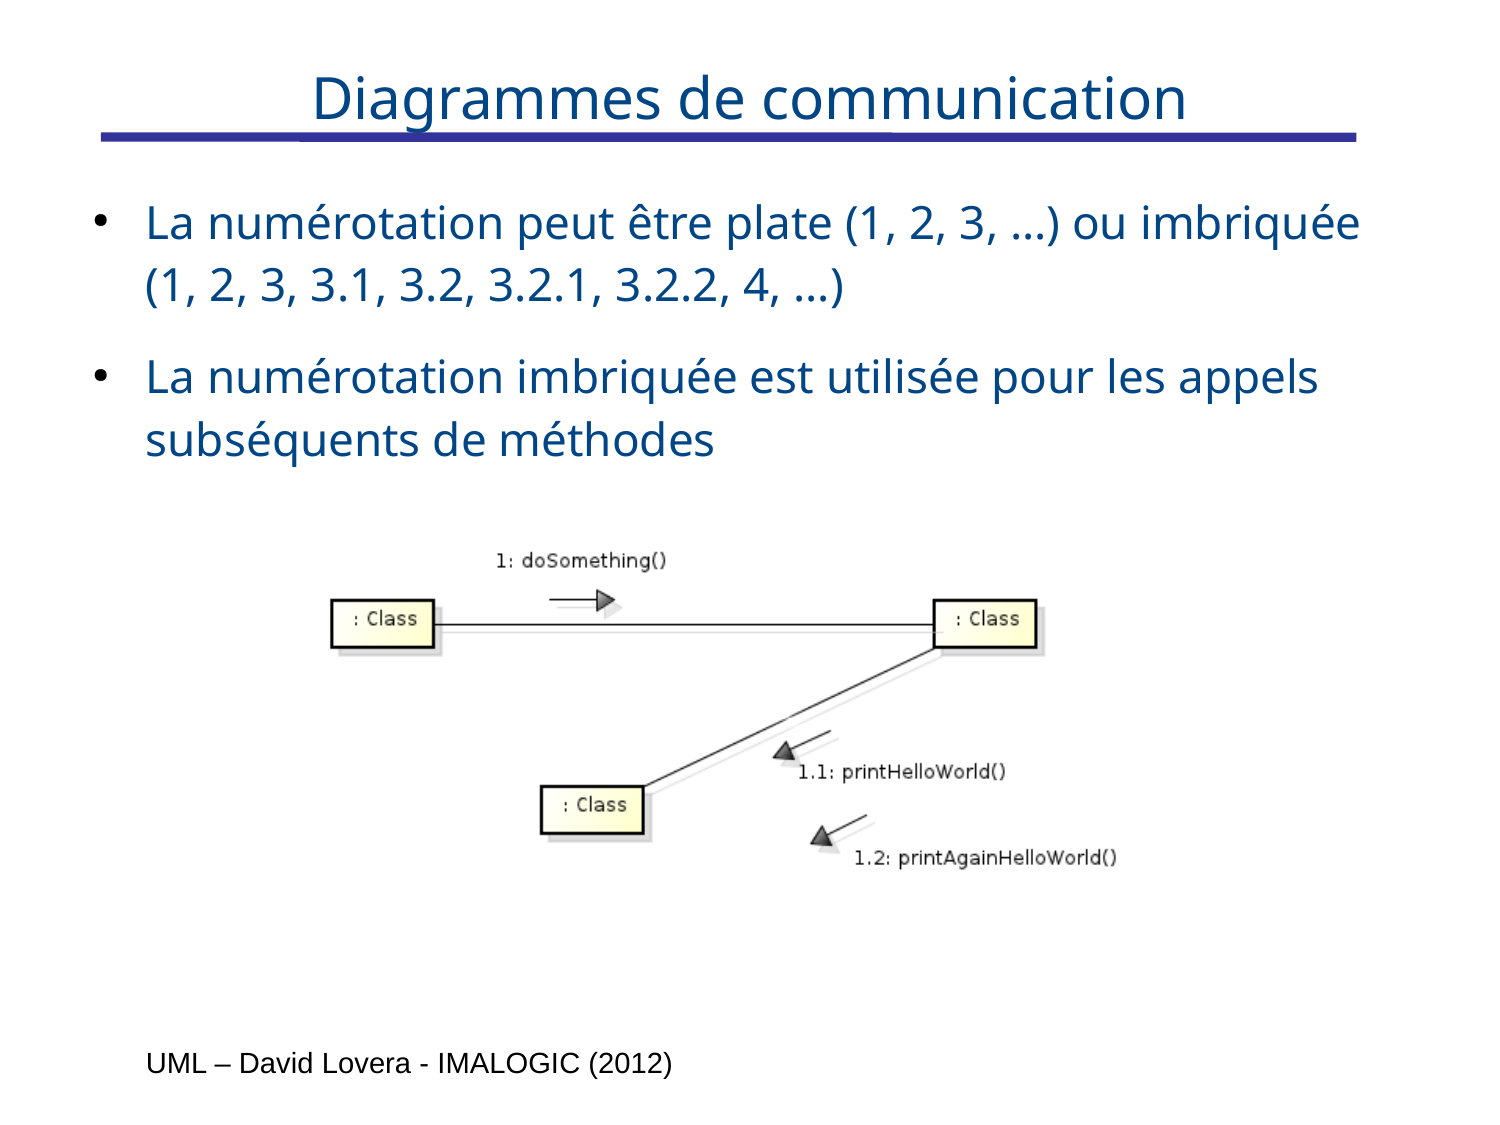

# Diagrammes de communication
La numérotation peut être plate (1, 2, 3, …) ou imbriquée (1, 2, 3, 3.1, 3.2, 3.2.1, 3.2.2, 4, …)
La numérotation imbriquée est utilisée pour les appels subséquents de méthodes
UML – David Lovera - IMALOGIC (2012)